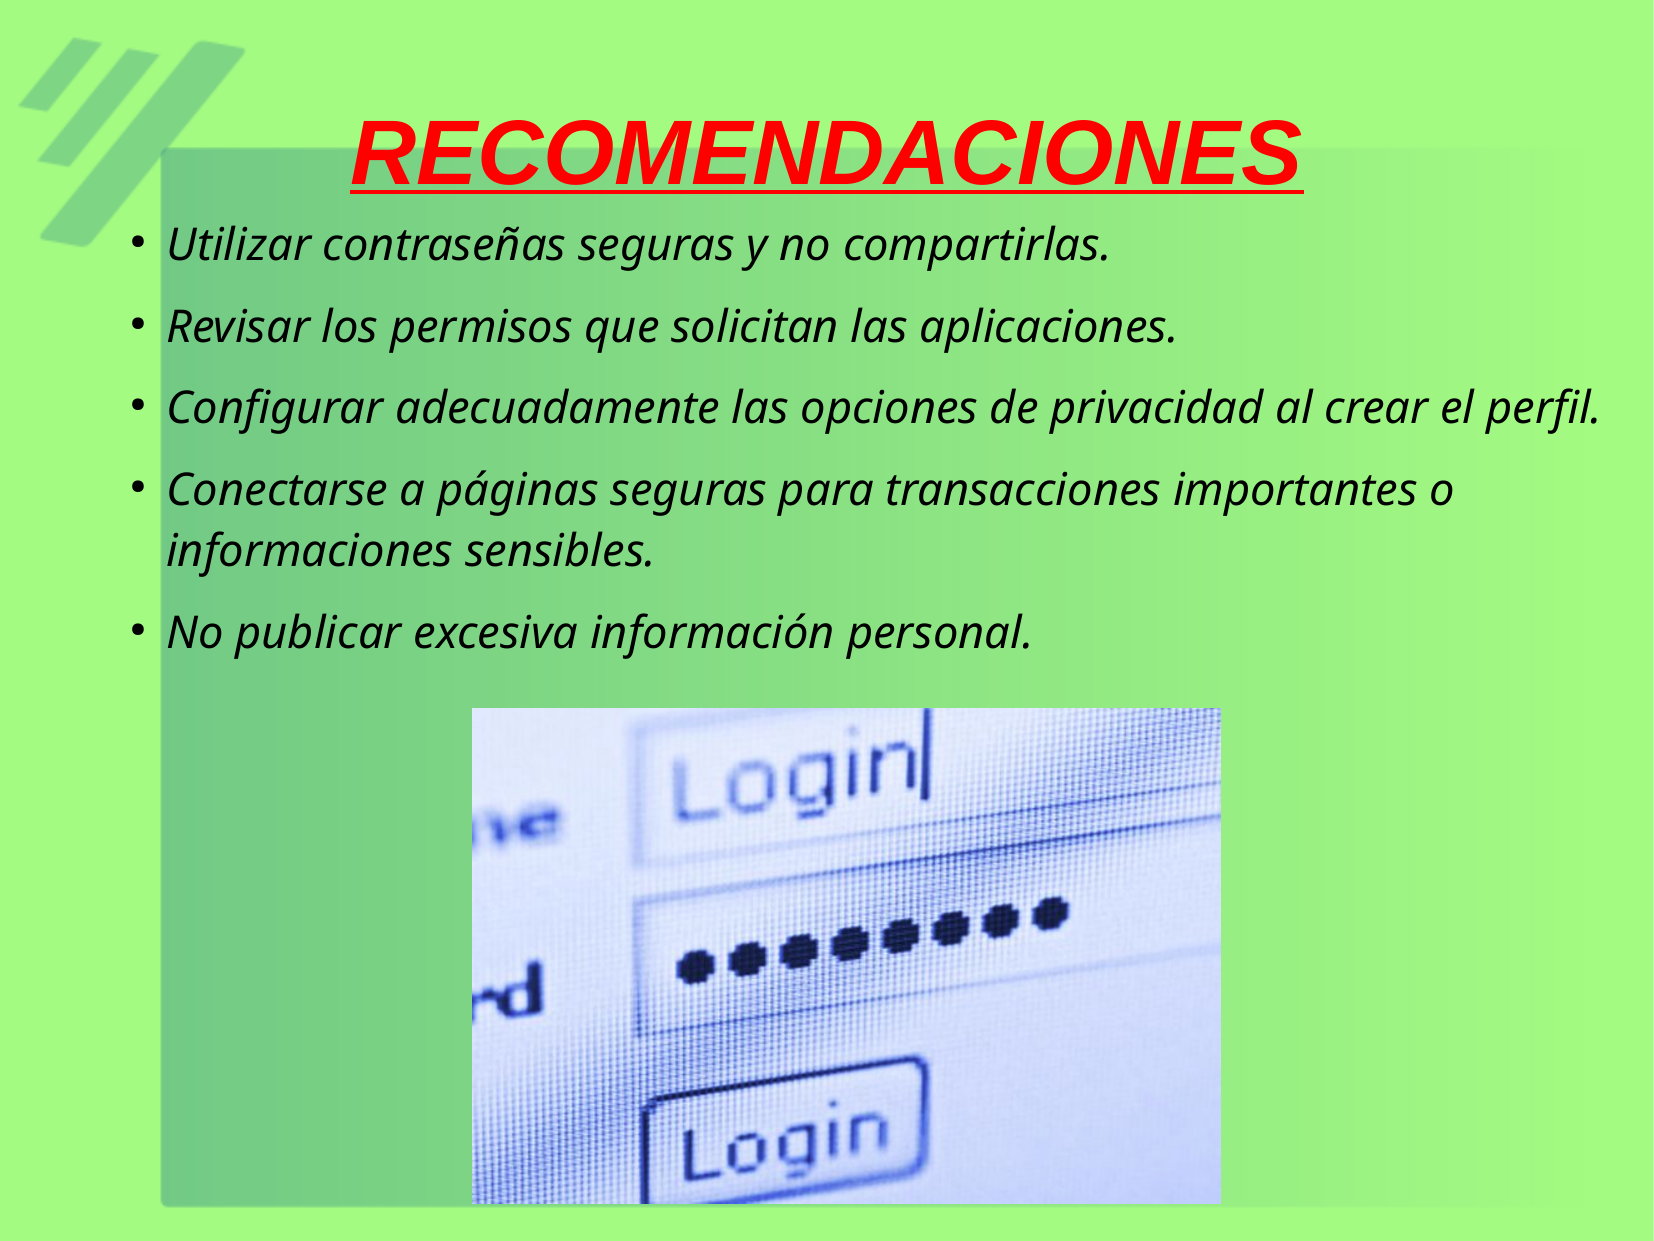

# RECOMENDACIONES
Utilizar contraseñas seguras y no compartirlas.
Revisar los permisos que solicitan las aplicaciones.
Configurar adecuadamente las opciones de privacidad al crear el perfil.
Conectarse a páginas seguras para transacciones importantes o informaciones sensibles.
No publicar excesiva información personal.